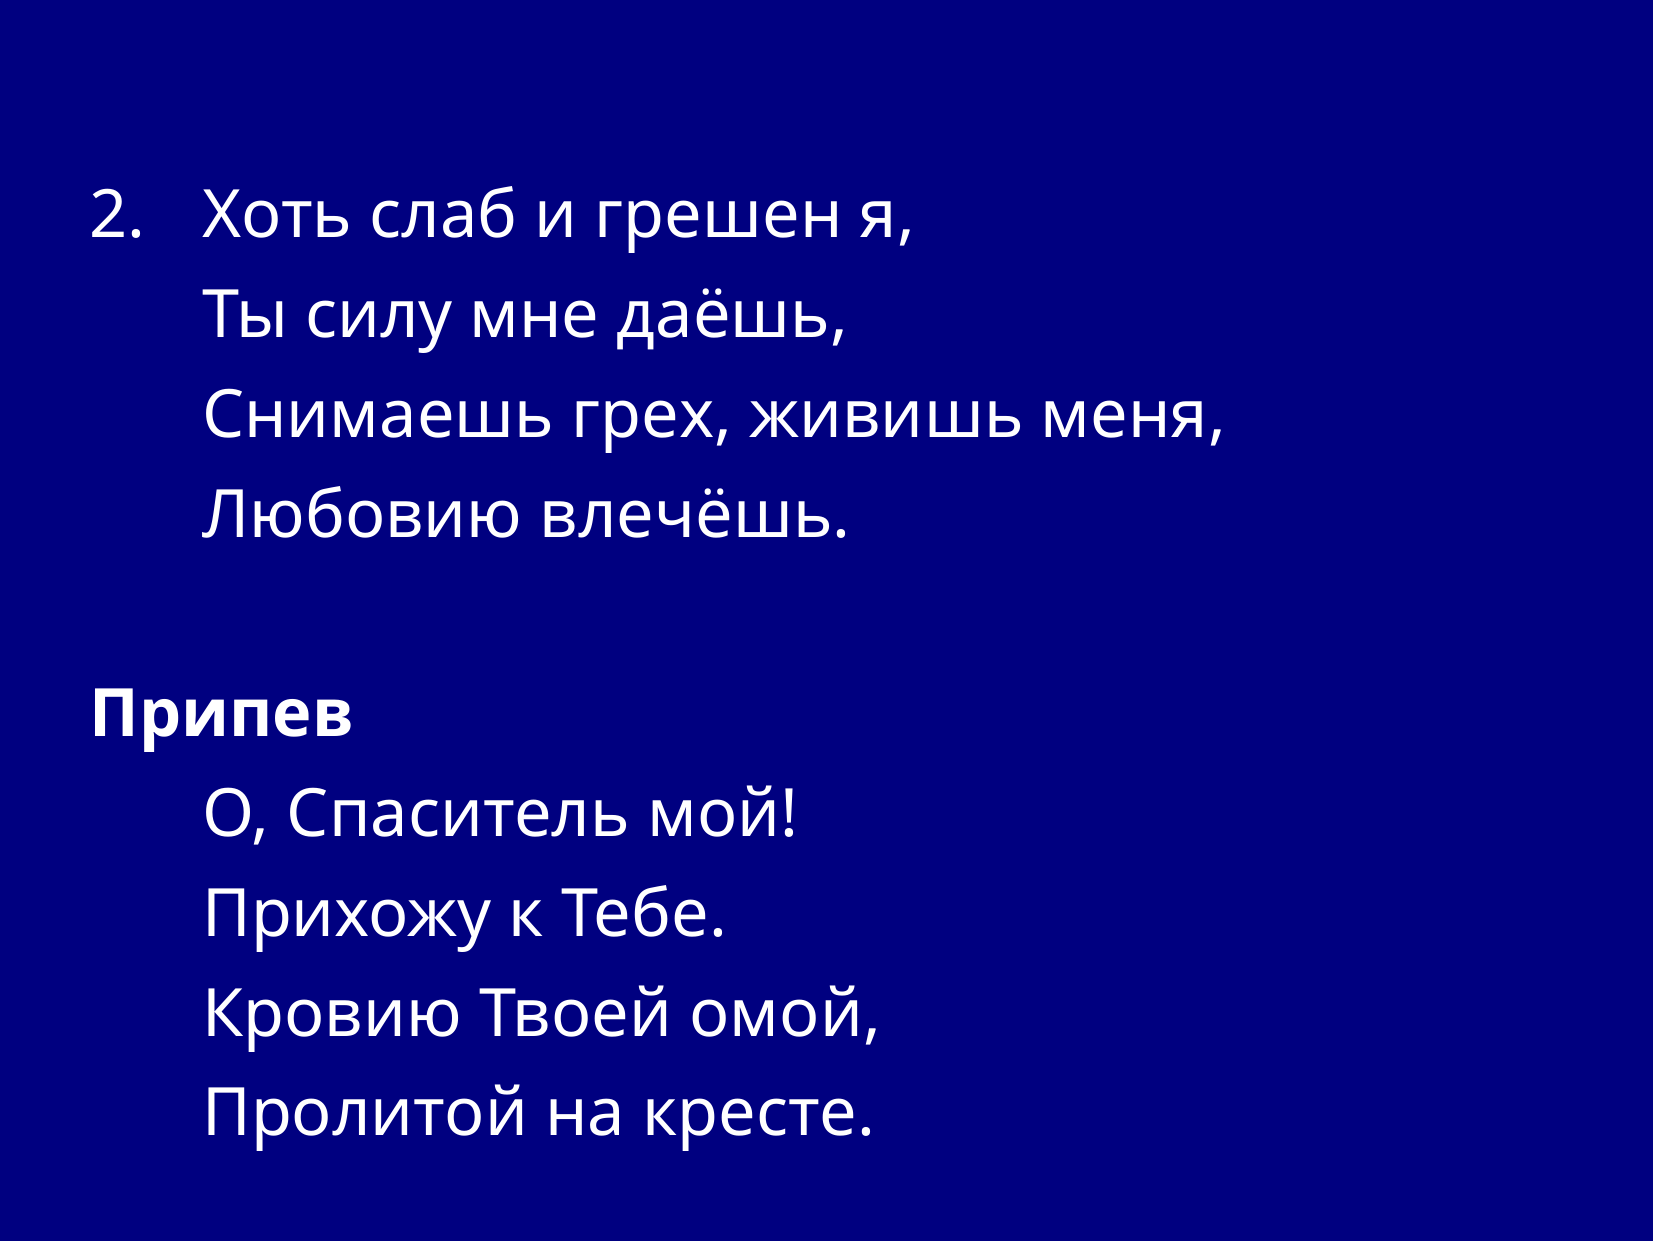

2.	Хоть слаб и грешен я,
	Ты силу мне даёшь,
	Снимаешь грех, живишь меня,
	Любовию влечёшь.
Припев
	О, Спаситель мой!
	Прихожу к Тебе.
	Кровию Твоей омой,
	Пролитой на кресте.